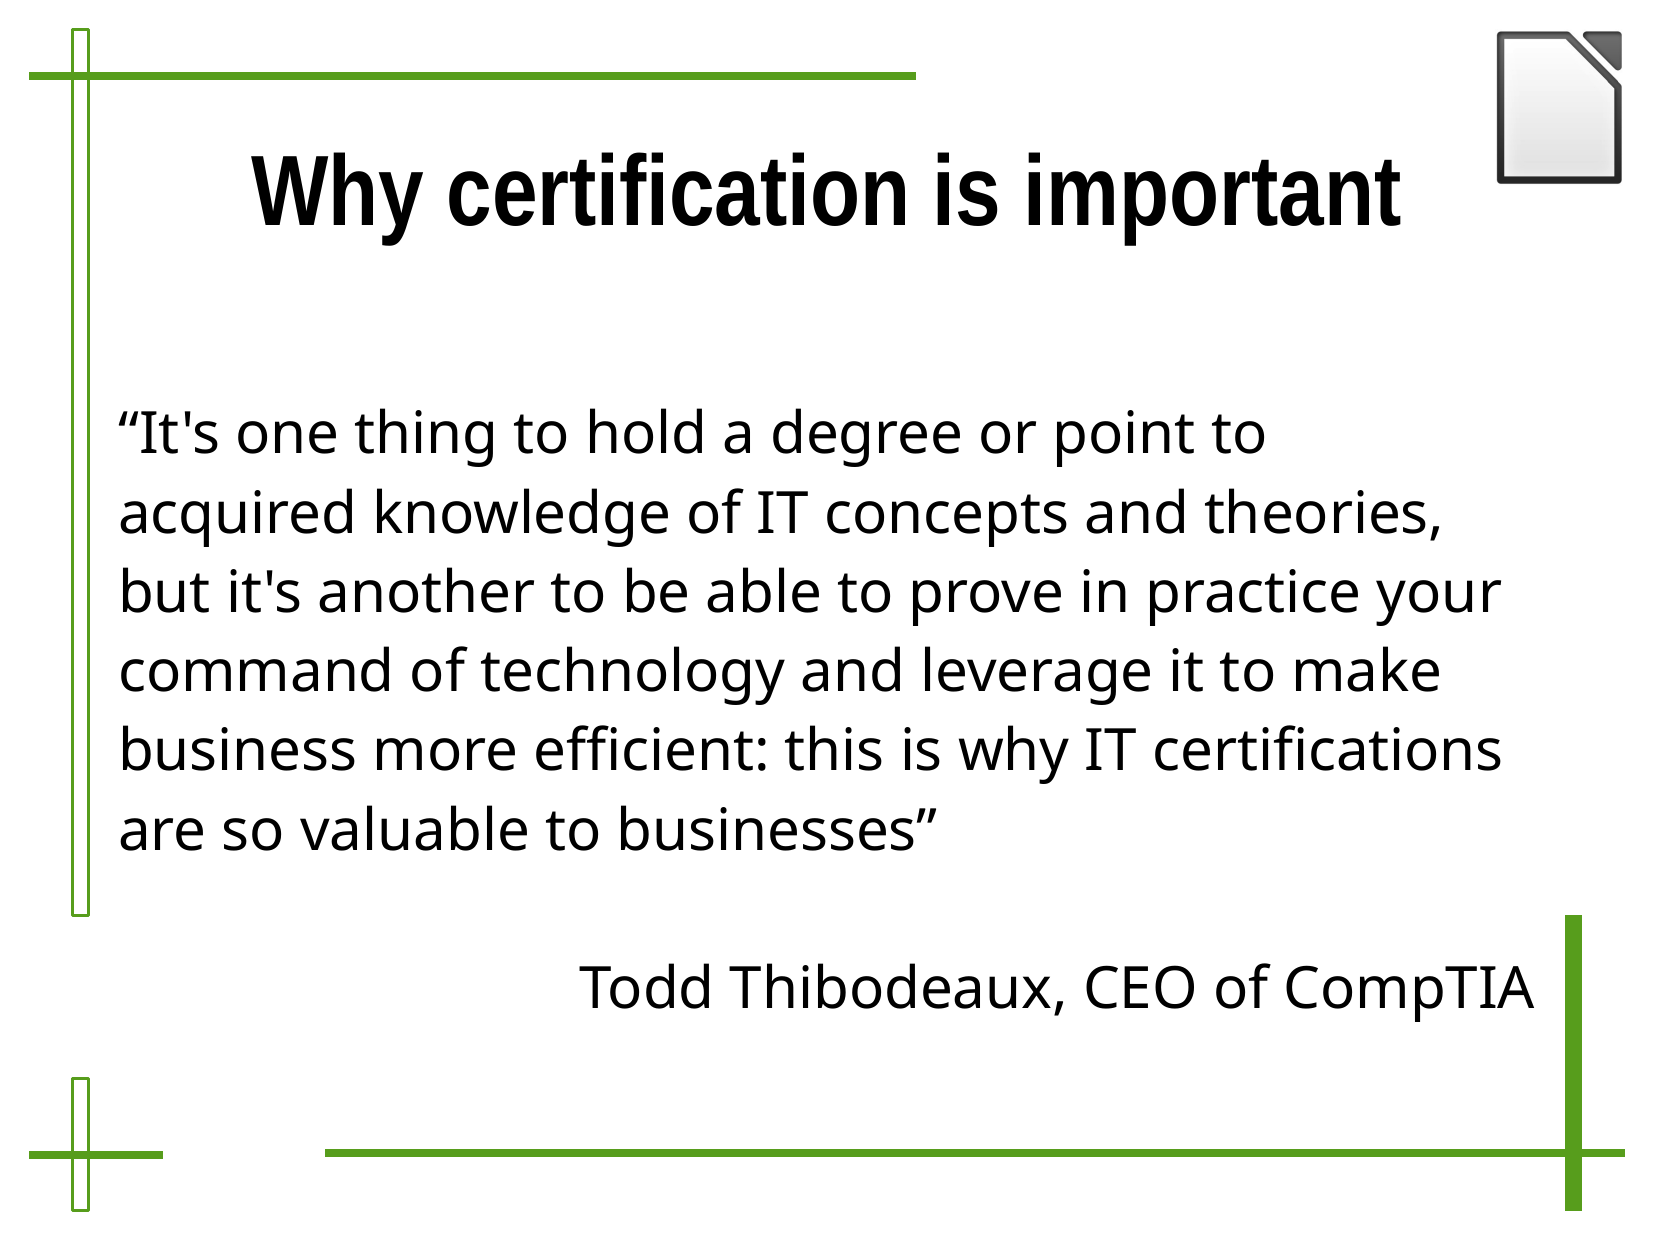

Why certification is important
# “It's one thing to hold a degree or point to acquired knowledge of IT concepts and theories, but it's another to be able to prove in practice your command of technology and leverage it to make business more efficient: this is why IT certifications are so valuable to businesses”
Todd Thibodeaux, CEO of CompTIA